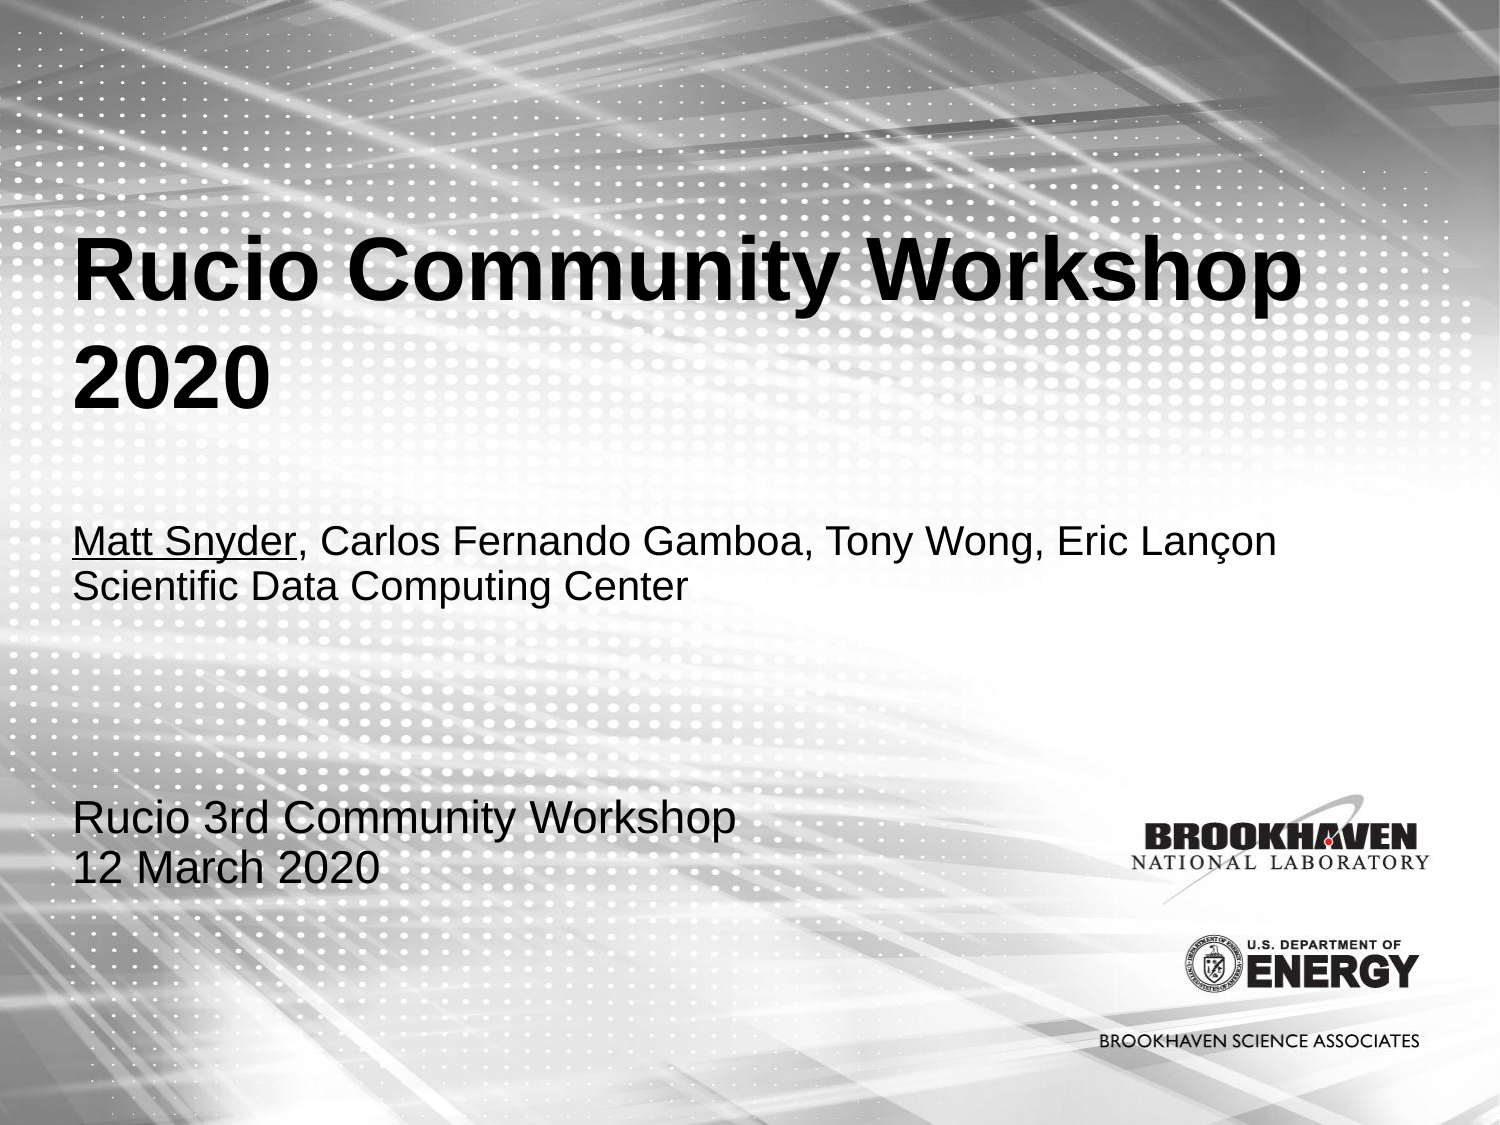

Rucio Community Workshop 2020
Matt Snyder, Carlos Fernando Gamboa, Tony Wong, Eric Lançon
Scientific Data Computing Center
Rucio 3rd Community Workshop
12 March 2020